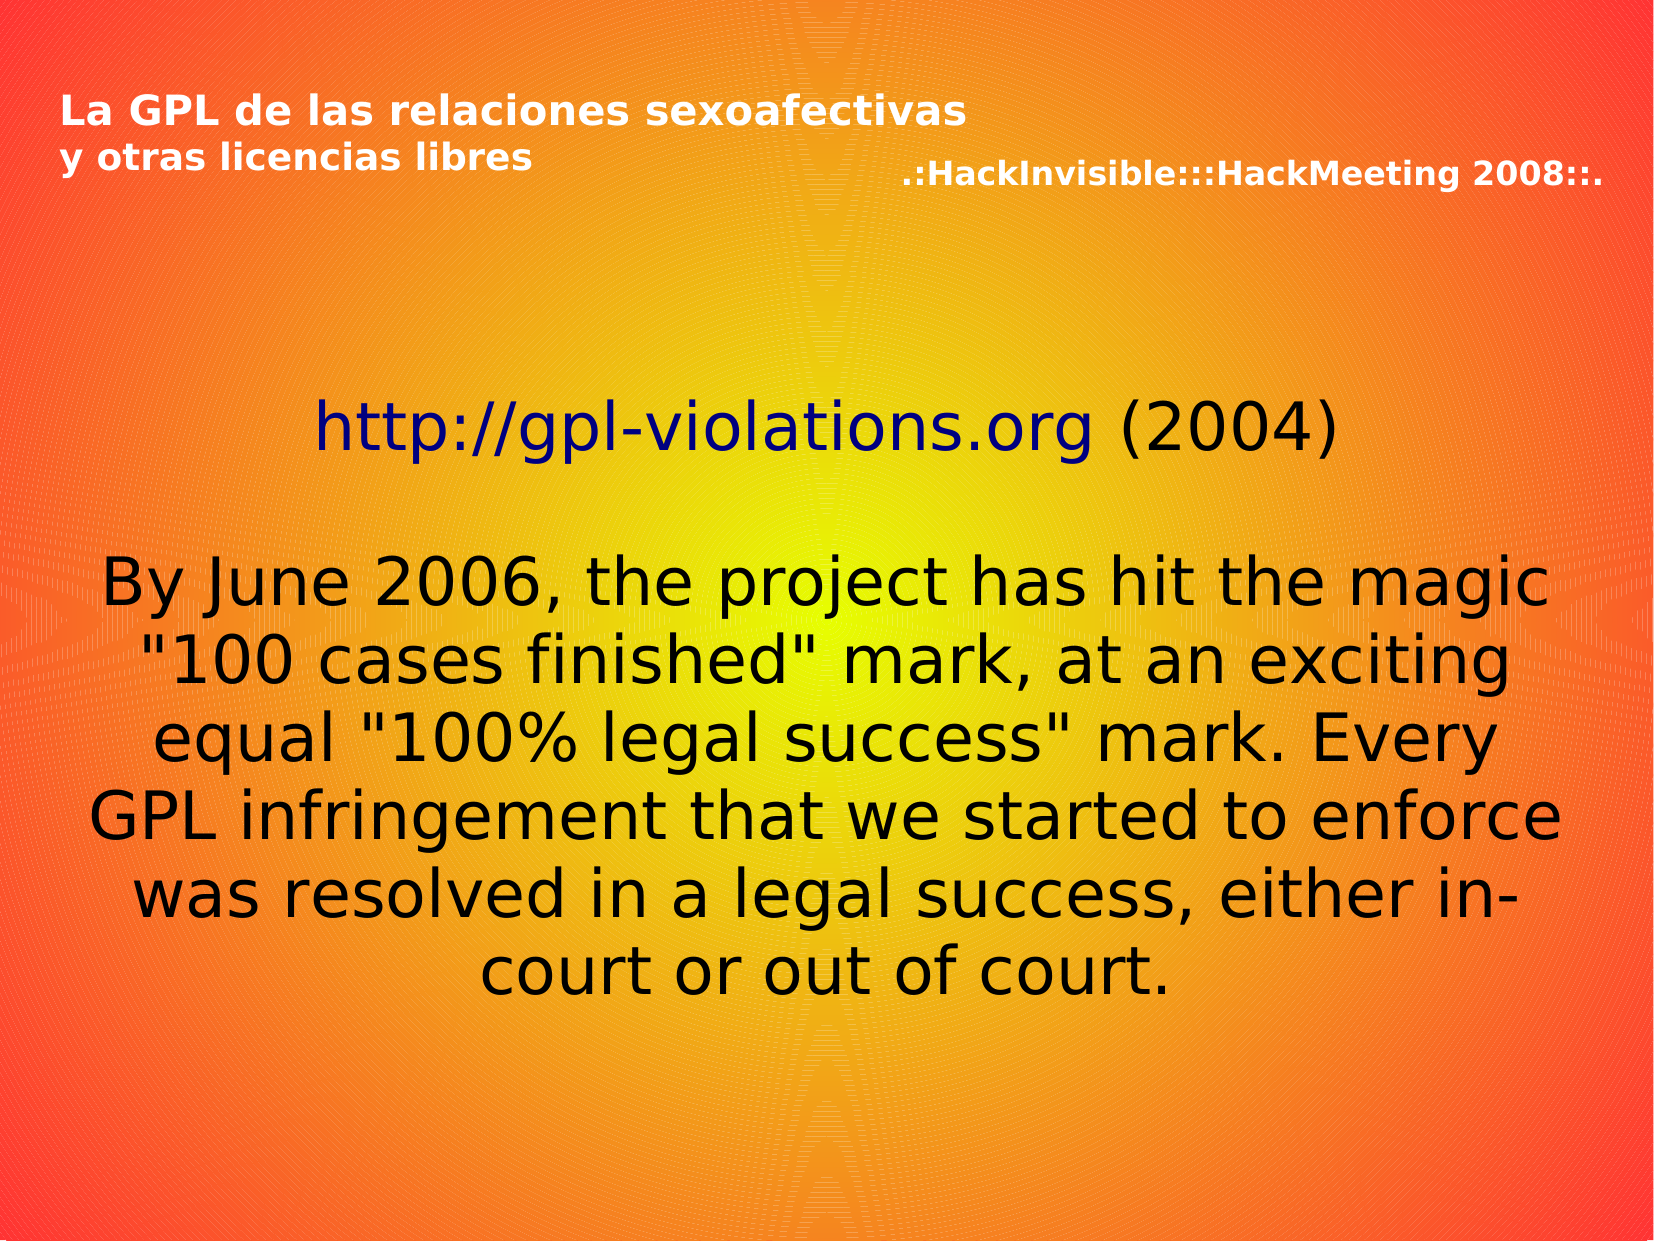

#
La GPL de las relaciones sexoafectivas
y otras licencias libres
.:HackInvisible:::HackMeeting 2008::.
http://gpl-violations.org (2004)
By June 2006, the project has hit the magic "100 cases finished" mark, at an exciting equal "100% legal success" mark. Every GPL infringement that we started to enforce was resolved in a legal success, either in-court or out of court.